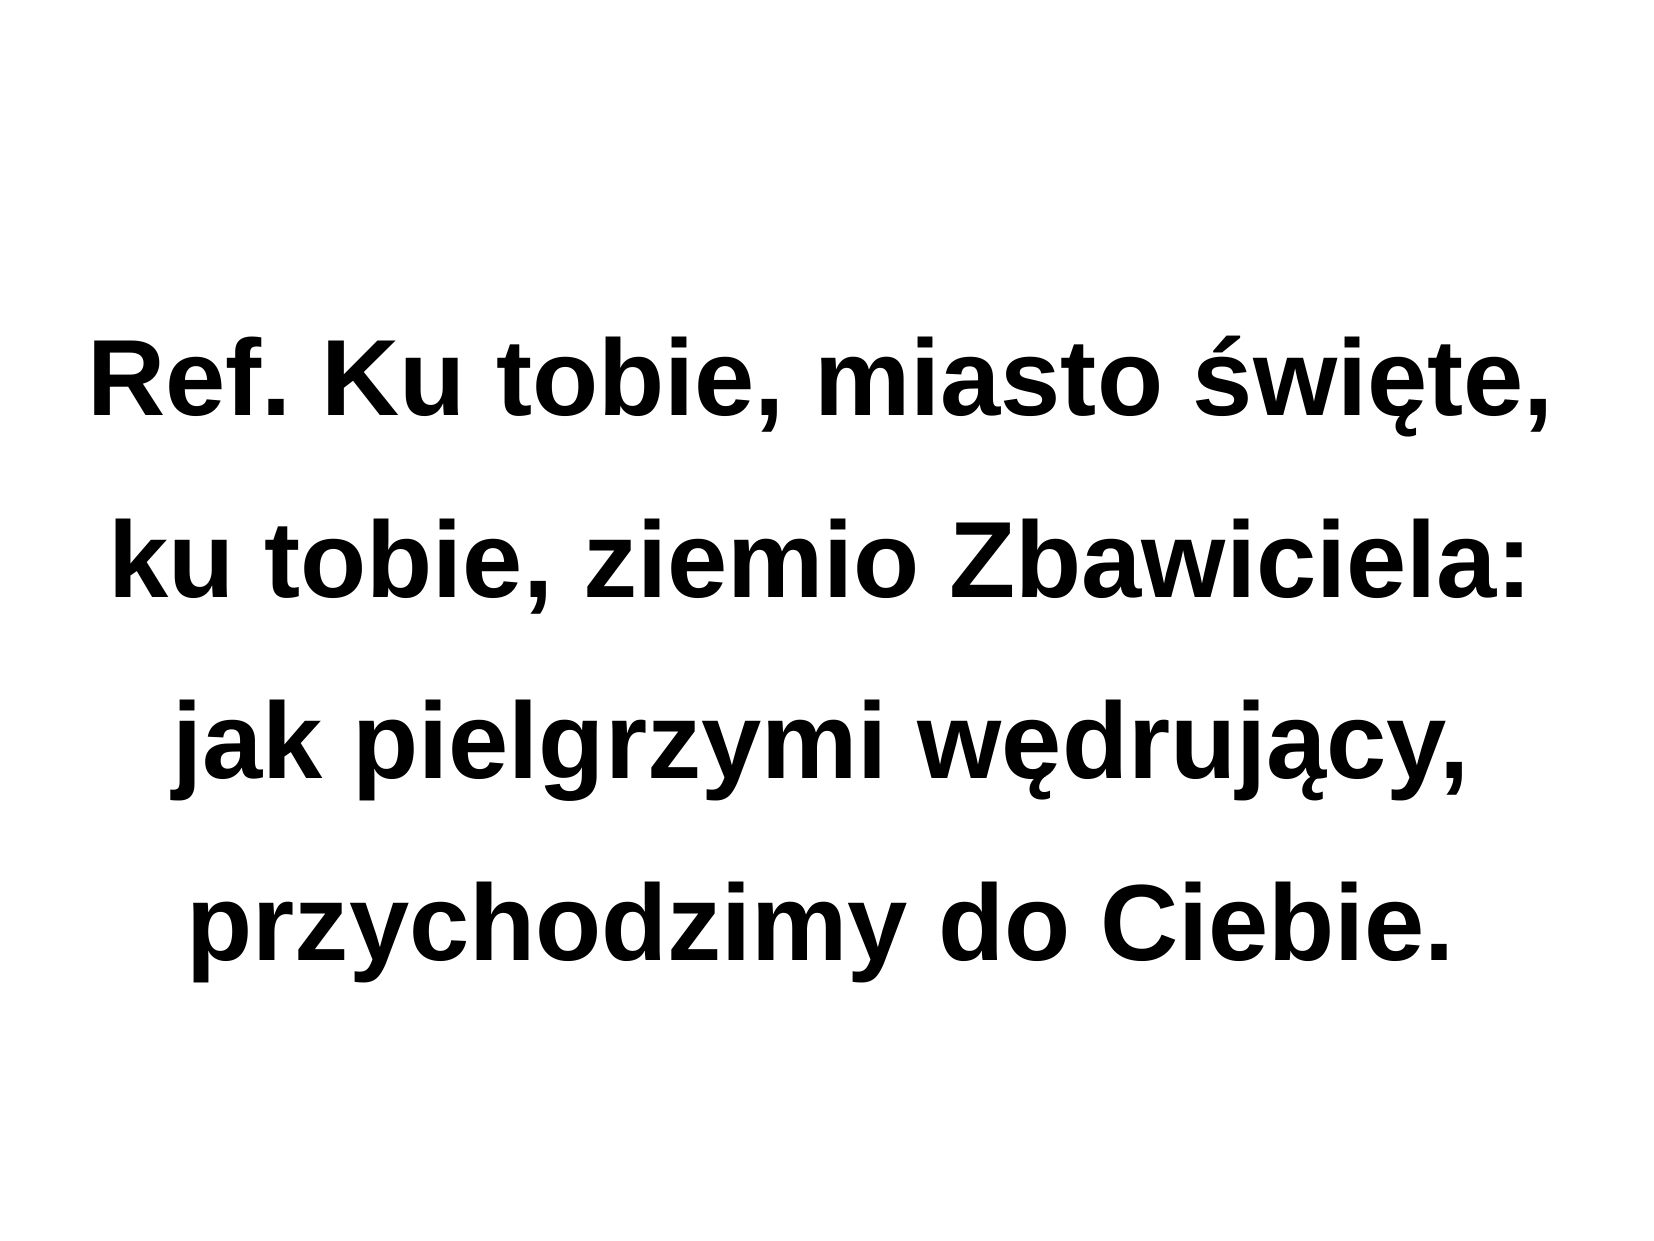

# Ref. Ku tobie, miasto święte,
ku tobie, ziemio Zbawiciela:
jak pielgrzymi wędrujący,
przychodzimy do Ciebie.